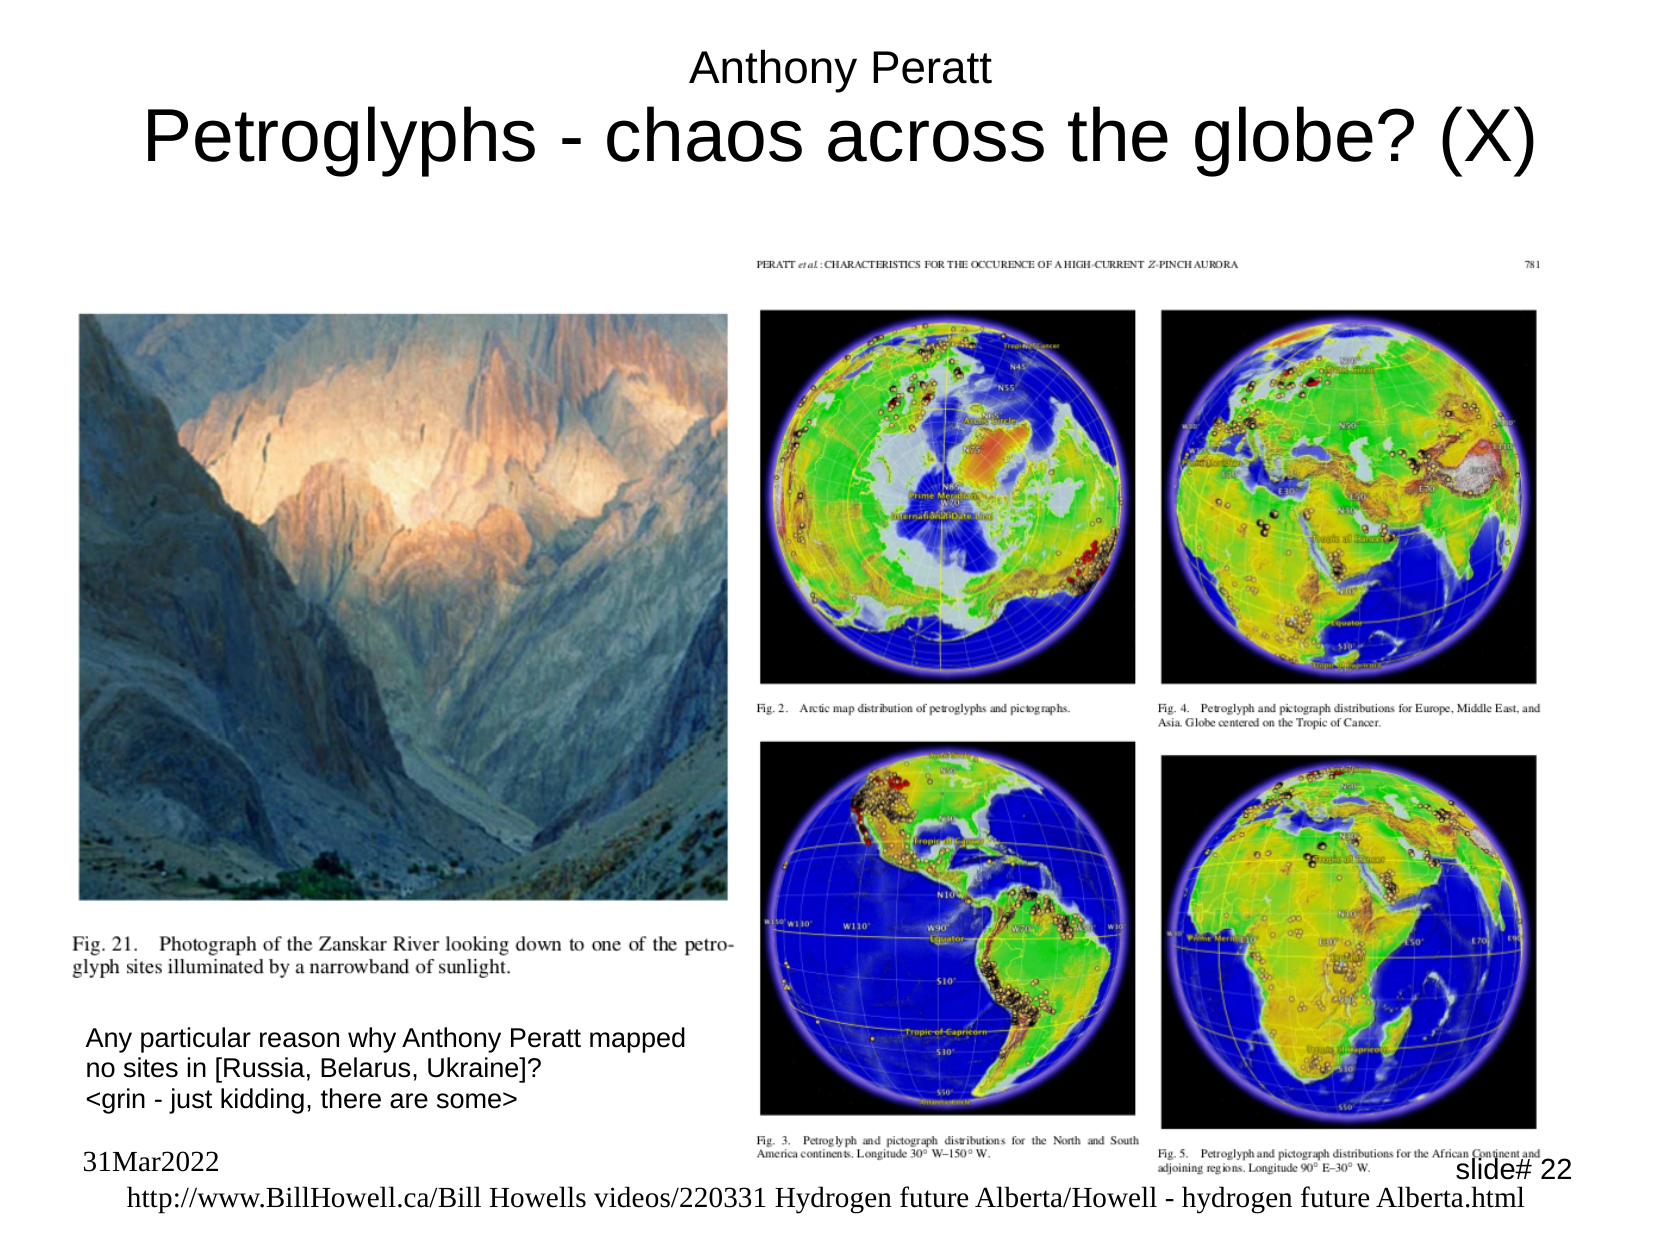

# Anthony Peratt Petroglyphs - chaos across the globe? (X)
Any particular reason why Anthony Peratt mapped no sites in [Russia, Belarus, Ukraine]?
<grin - just kidding, there are some>
slide# 22
31Mar2022
http://www.BillHowell.ca/Bill Howells videos/220331 Hydrogen future Alberta/Howell - hydrogen future Alberta.html